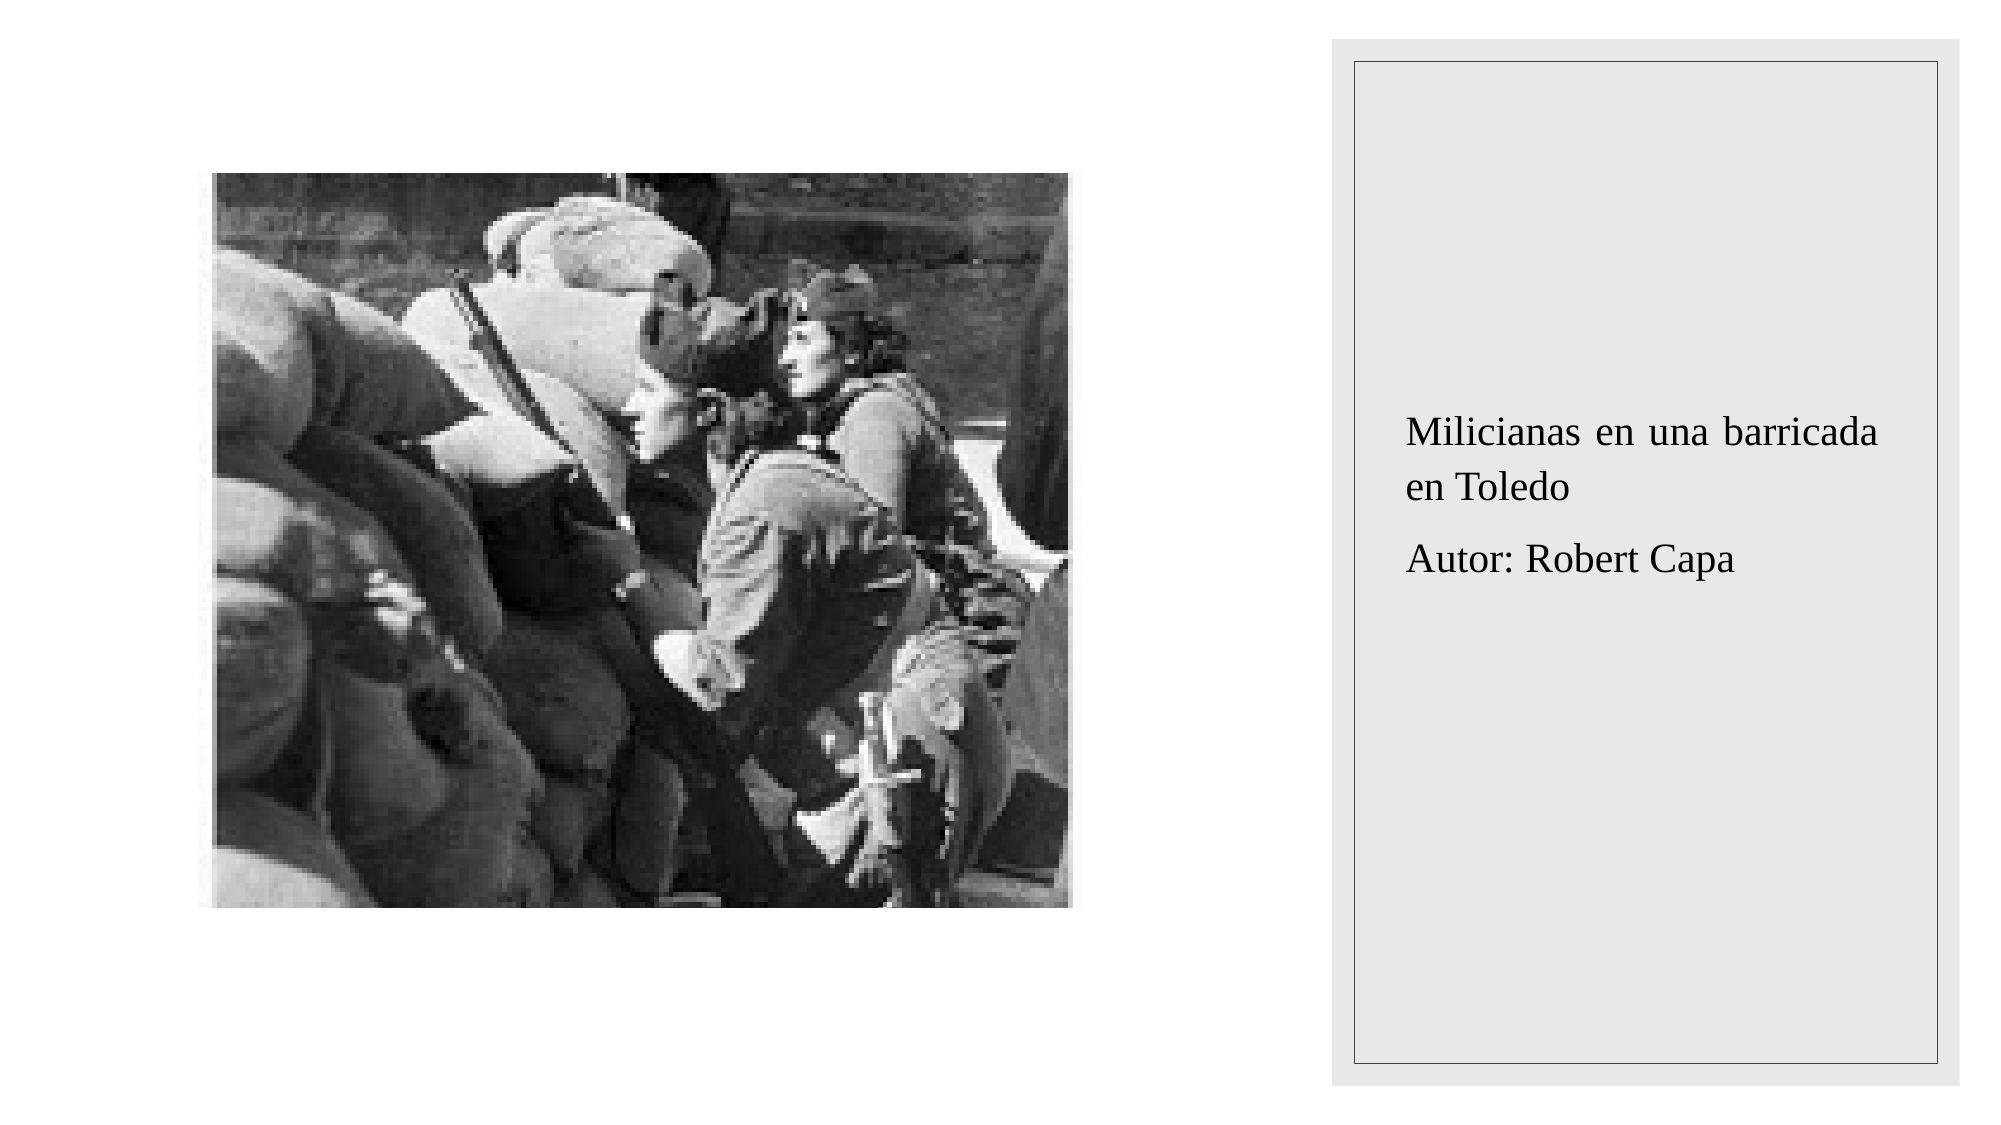

#
Milicianas en una barricada en Toledo
Autor: Robert Capa